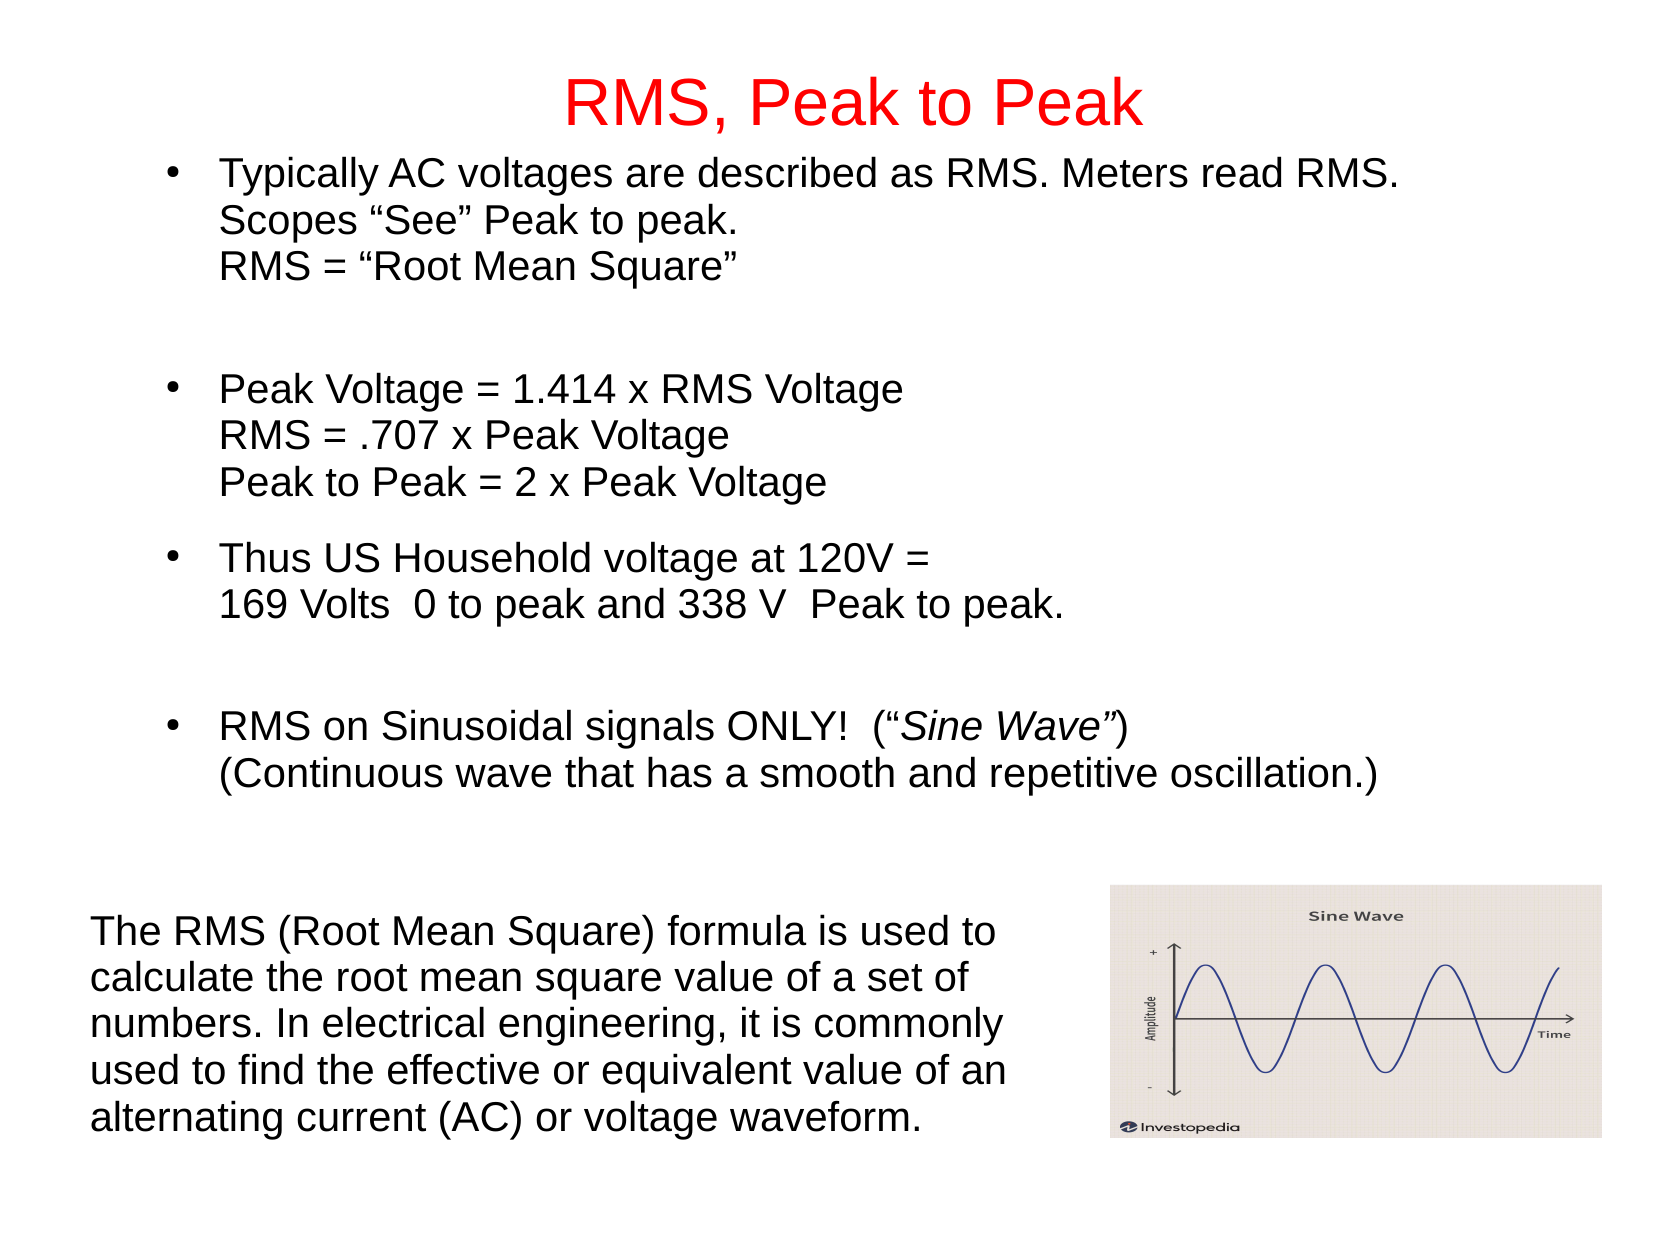

RMS, Peak to Peak
# Typically AC voltages are described as RMS. Meters read RMS. Scopes “See” Peak to peak. RMS = “Root Mean Square”
Peak Voltage = 1.414 x RMS Voltage
RMS = .707 x Peak Voltage
Peak to Peak = 2 x Peak Voltage
Thus US Household voltage at 120V =
169 Volts 0 to peak and 338 V Peak to peak.
RMS on Sinusoidal signals ONLY! (“Sine Wave”)
(Continuous wave that has a smooth and repetitive oscillation.)
The RMS (Root Mean Square) formula is used to calculate the root mean square value of a set of numbers. In electrical engineering, it is commonly used to find the effective or equivalent value of an alternating current (AC) or voltage waveform.